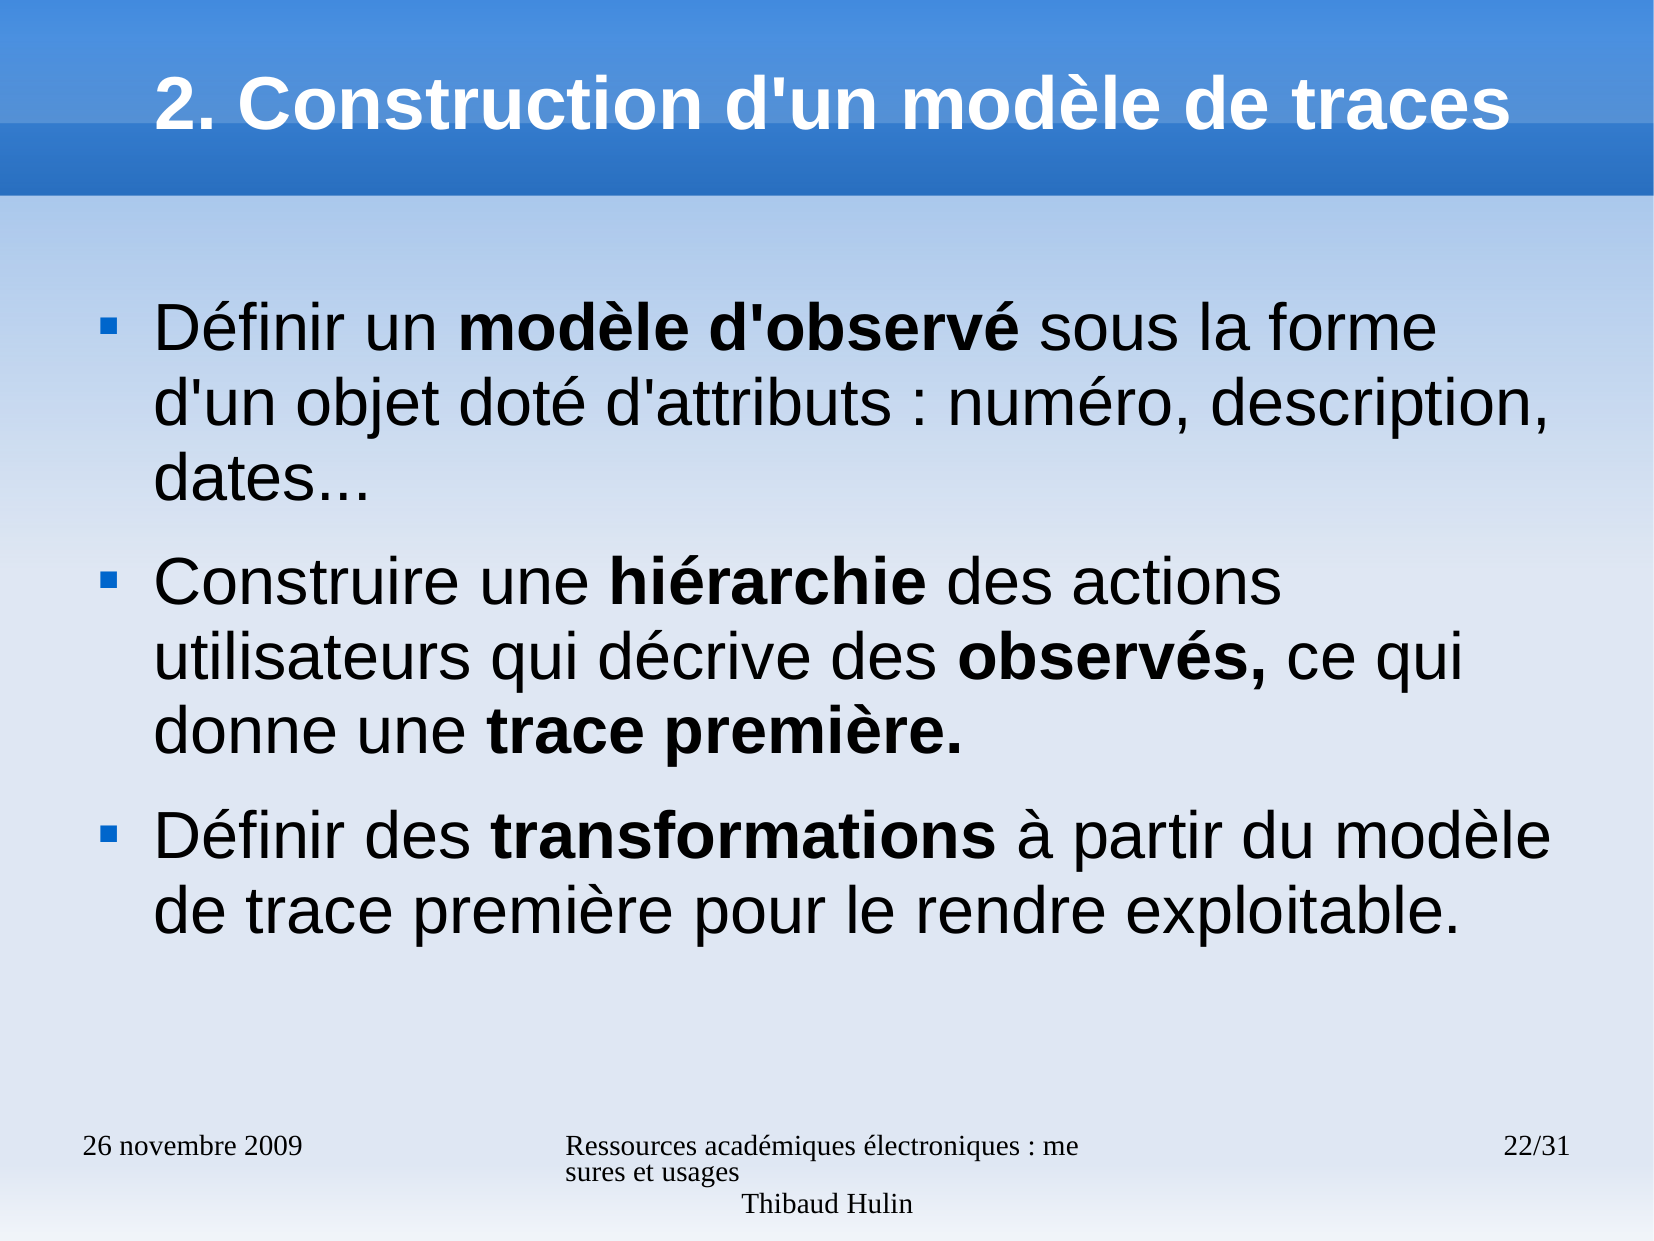

# 2. Construction d'un modèle de traces
Définir un modèle d'observé sous la forme d'un objet doté d'attributs : numéro, description, dates...
Construire une hiérarchie des actions utilisateurs qui décrive des observés, ce qui donne une trace première.
Définir des transformations à partir du modèle de trace première pour le rendre exploitable.
26 novembre 2009
Ressources académiques électroniques : mesures et usages
22